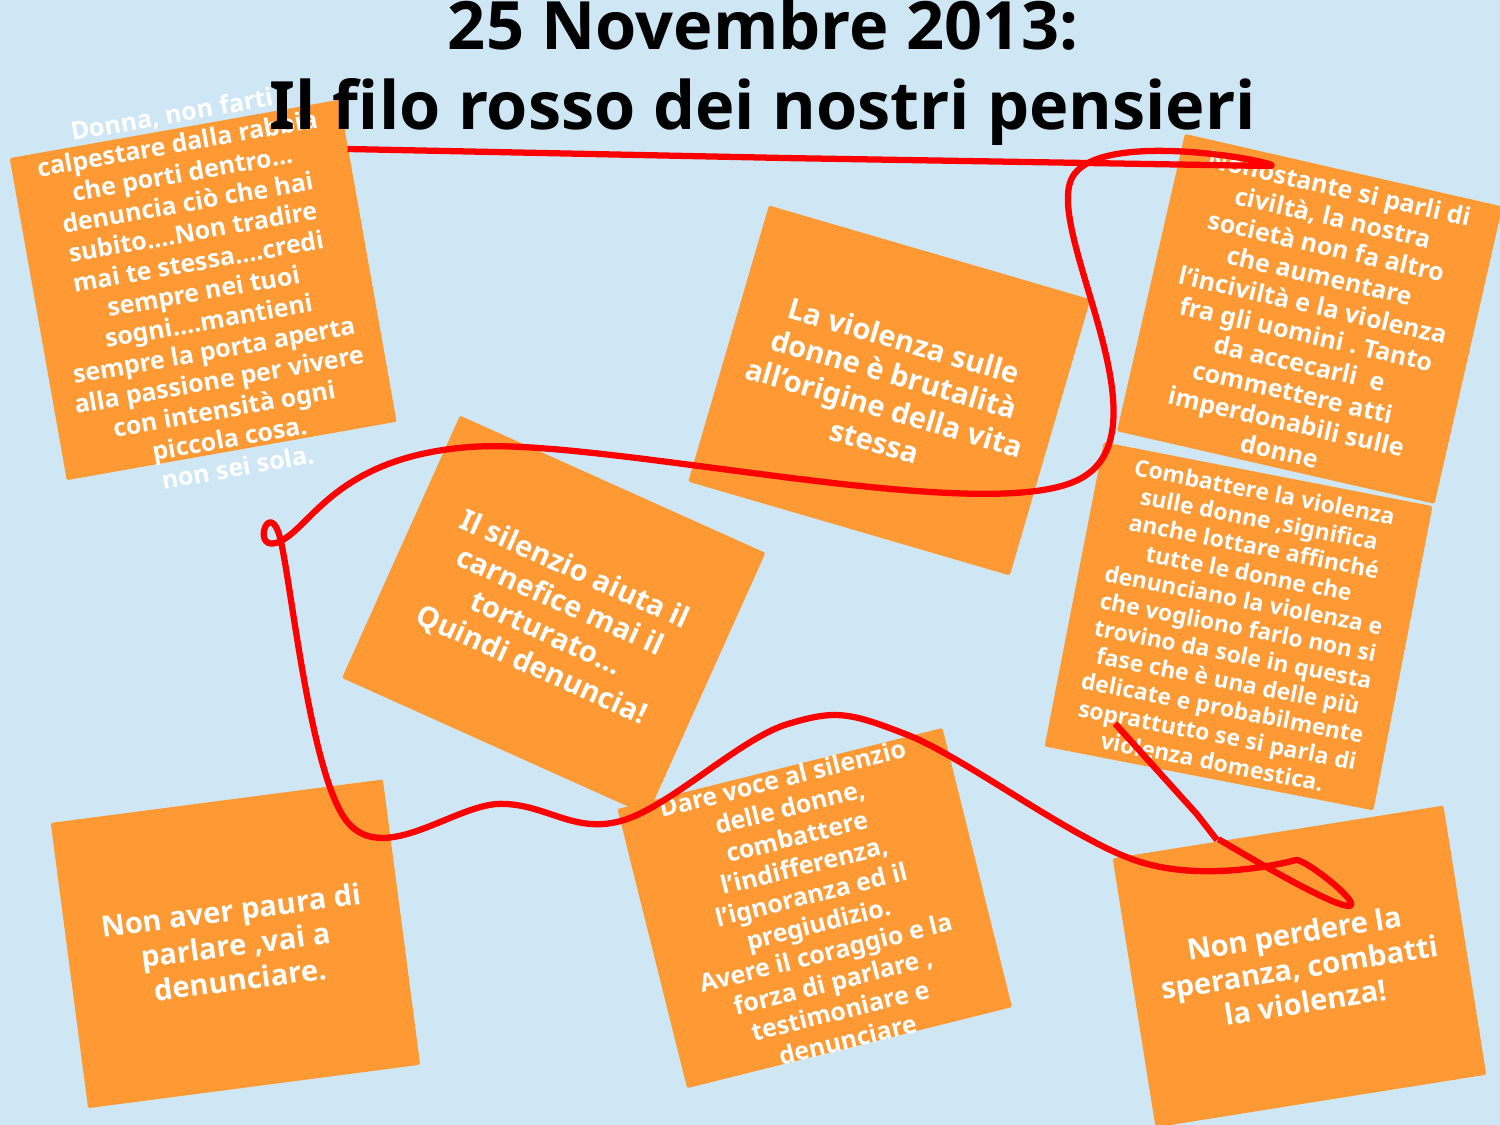

25 Novembre 2013:
Il filo rosso dei nostri pensieri
Donna, non farti calpestare dalla rabbia che porti dentro…denuncia ciò che hai subito….Non tradire mai te stessa….credi sempre nei tuoi sogni….mantieni sempre la porta aperta alla passione per vivere con intensità ogni piccola cosa.
 non sei sola.
Nonostante si parli di civiltà, la nostra società non fa altro che aumentare l’inciviltà e la violenza fra gli uomini . Tanto da accecarli e commettere atti imperdonabili sulle donne
La violenza sulle donne è brutalità all’origine della vita stessa
Combattere la violenza sulle donne ,significa anche lottare affinché tutte le donne che denunciano la violenza e che vogliono farlo non si trovino da sole in questa fase che è una delle più delicate e probabilmente soprattutto se si parla di violenza domestica.
Il silenzio aiuta il carnefice mai il torturato…
Quindi denuncia!
Dare voce al silenzio delle donne, combattere l’indifferenza, l’ignoranza ed il pregiudizio.
Avere il coraggio e la forza di parlare , testimoniare e denunciare
Non aver paura di parlare ,vai a denunciare.
Non perdere la speranza, combatti la violenza!